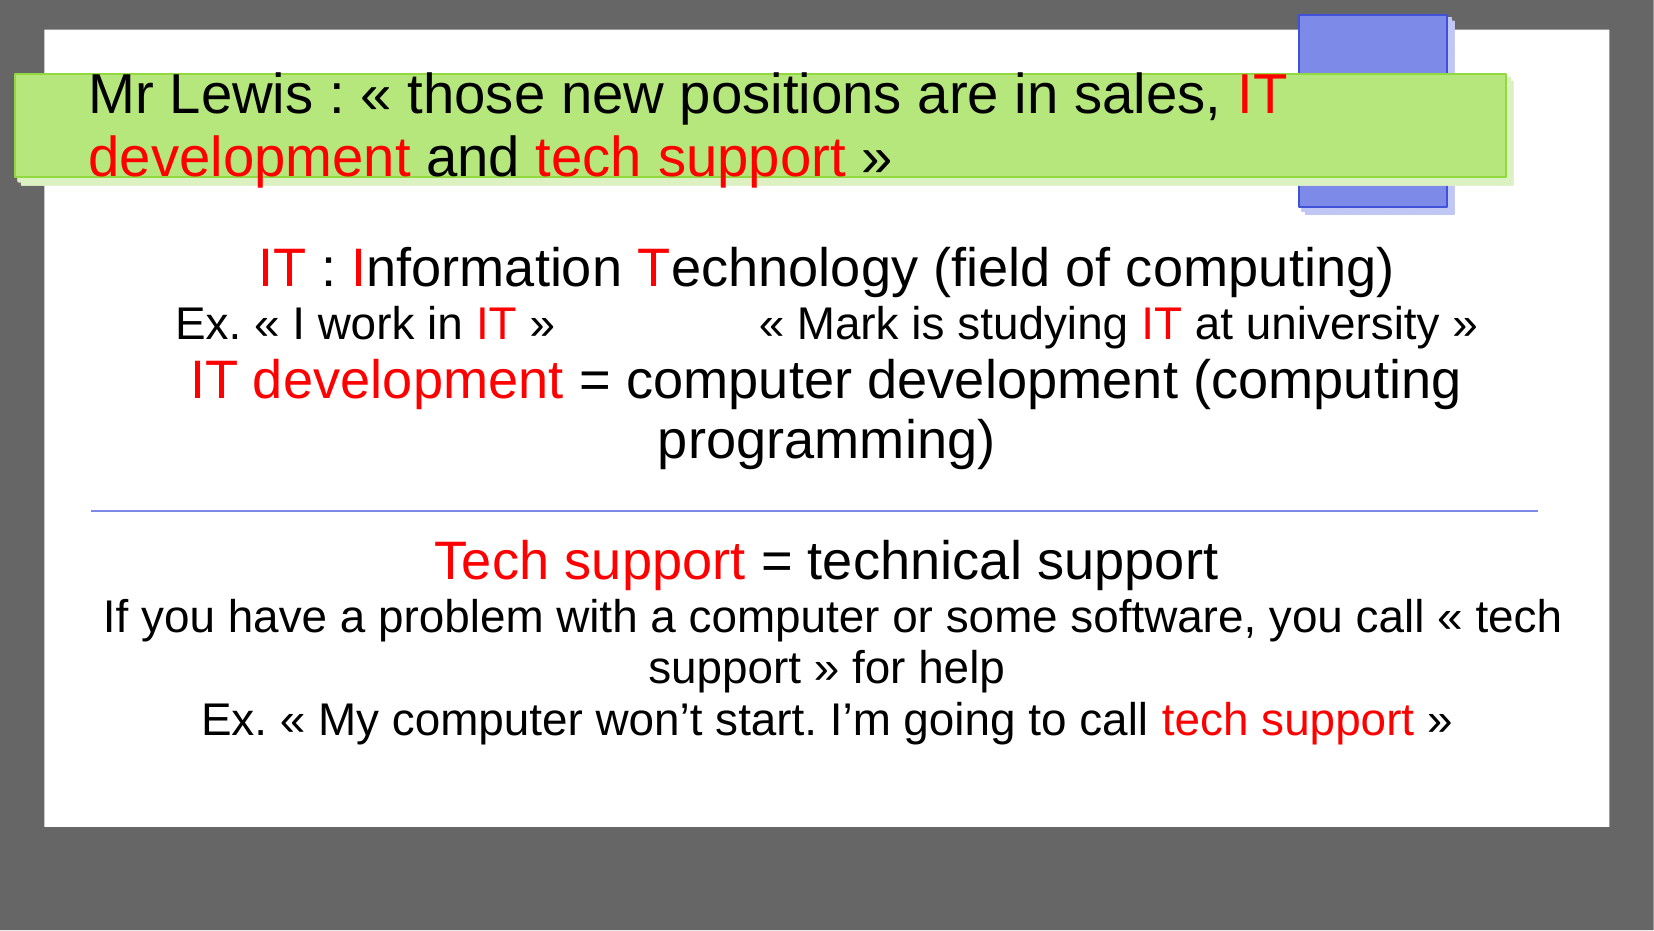

# Mr Lewis : « those new positions are in sales, IT development and tech support »
IT : Information Technology (field of computing)
Ex. « I work in IT » « Mark is studying IT at university »
IT development = computer development (computing programming)
Tech support = technical support
 If you have a problem with a computer or some software, you call « tech support » for help
Ex. « My computer won’t start. I’m going to call tech support »